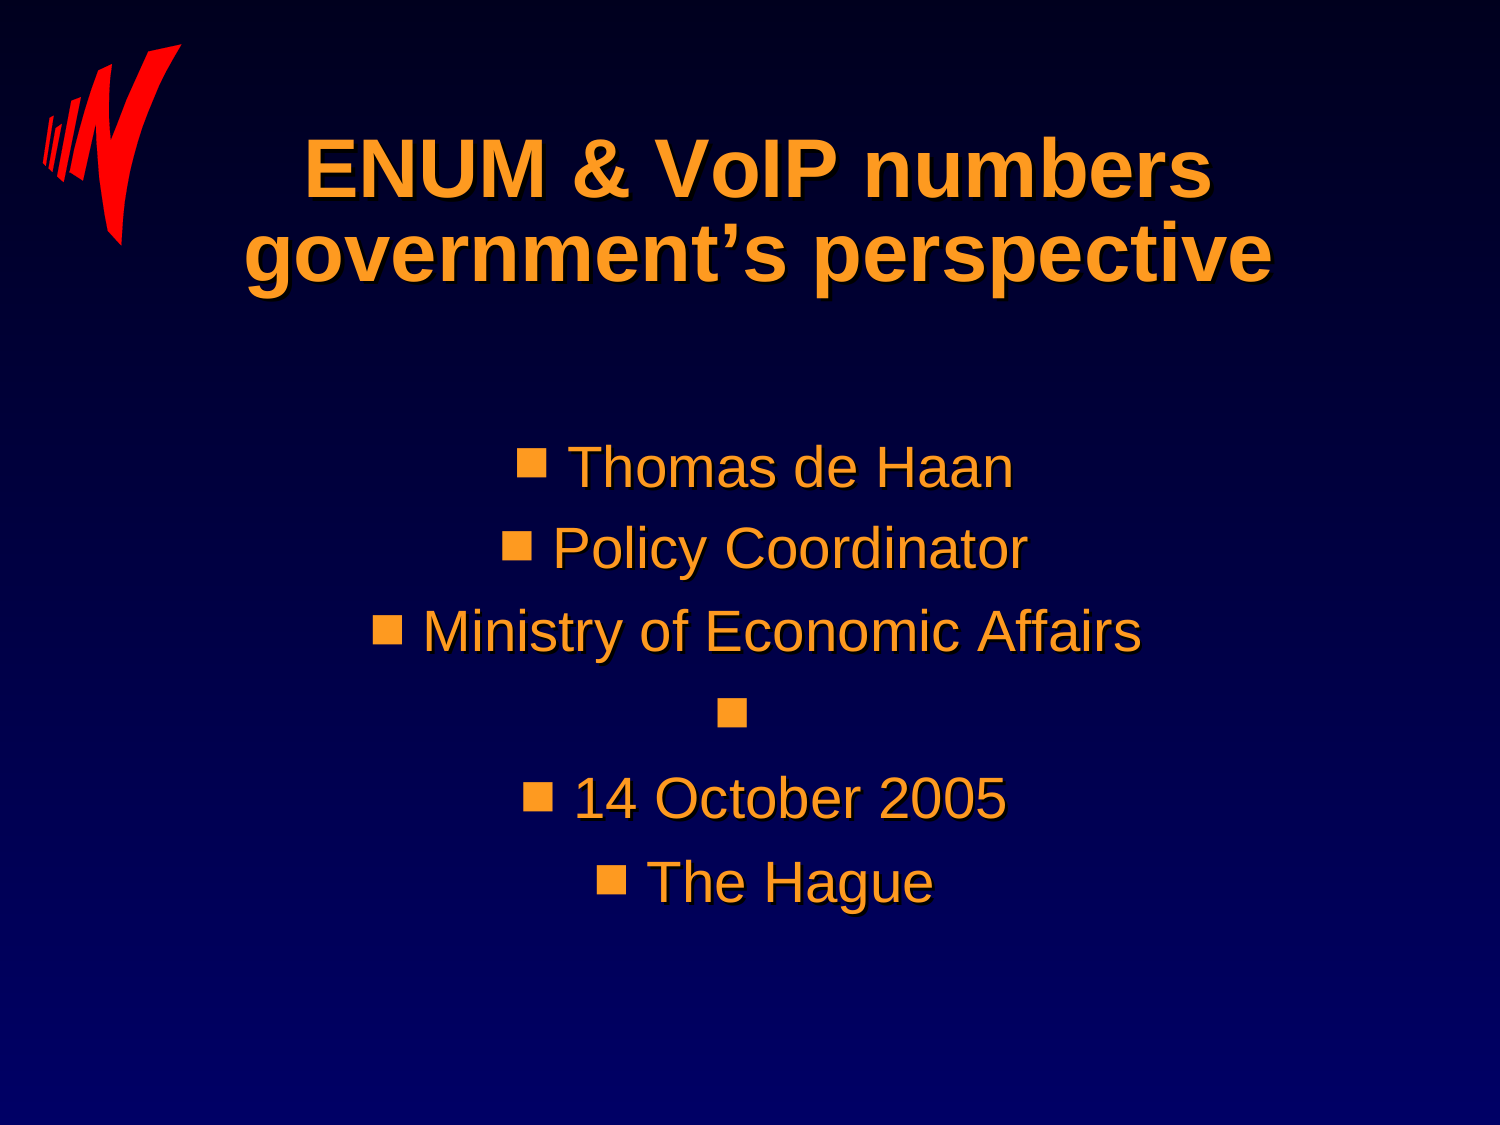

# ENUM & VoIP numbers government’s perspective
Thomas de Haan
Policy Coordinator
Ministry of Economic Affairs
14 October 2005
The Hague